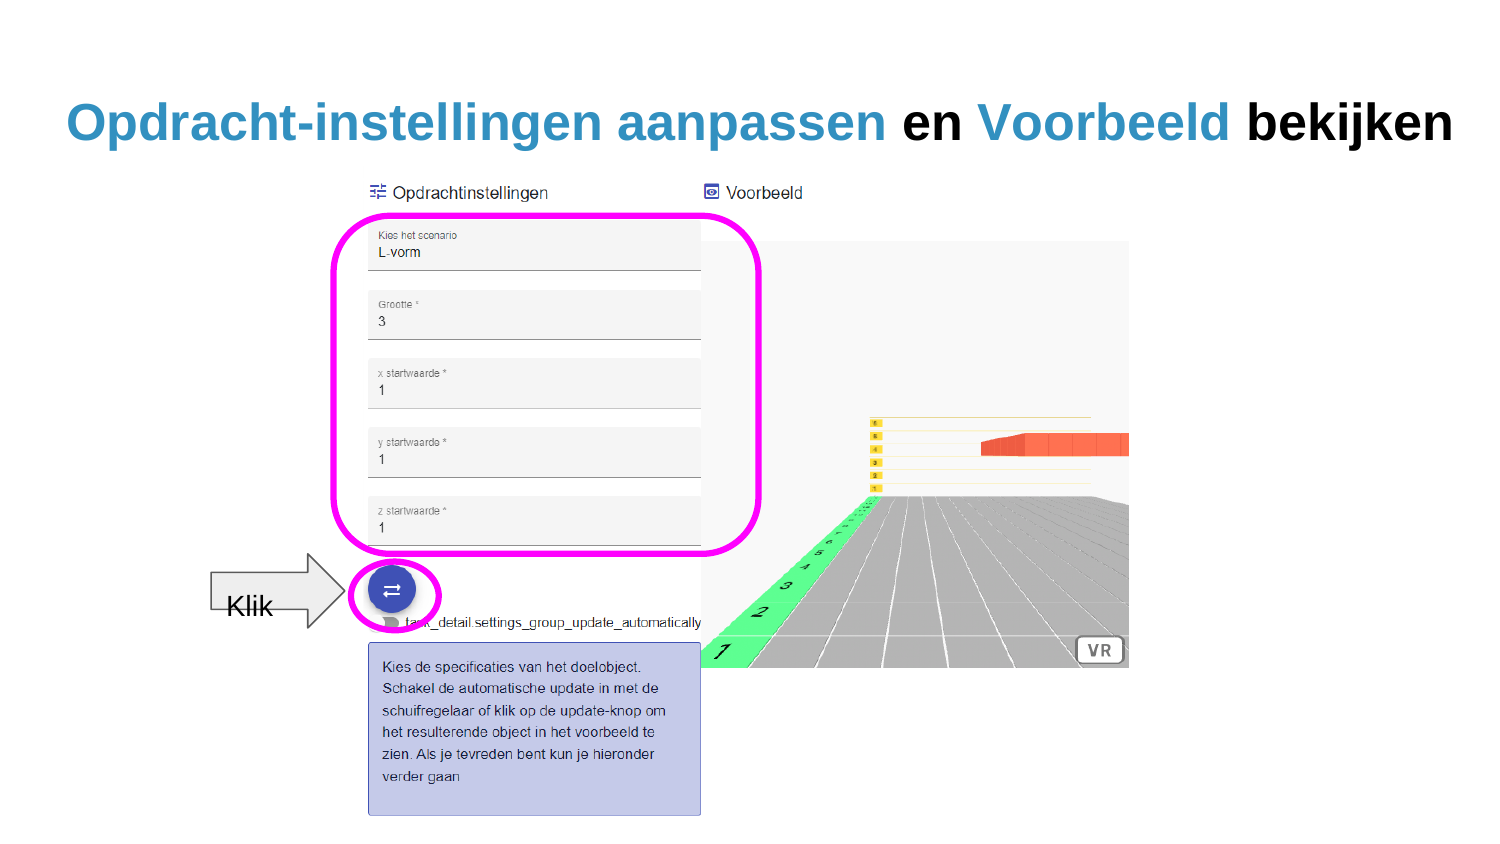

# Opdracht-instellingen aanpassen en Voorbeeld bekijken
Klik